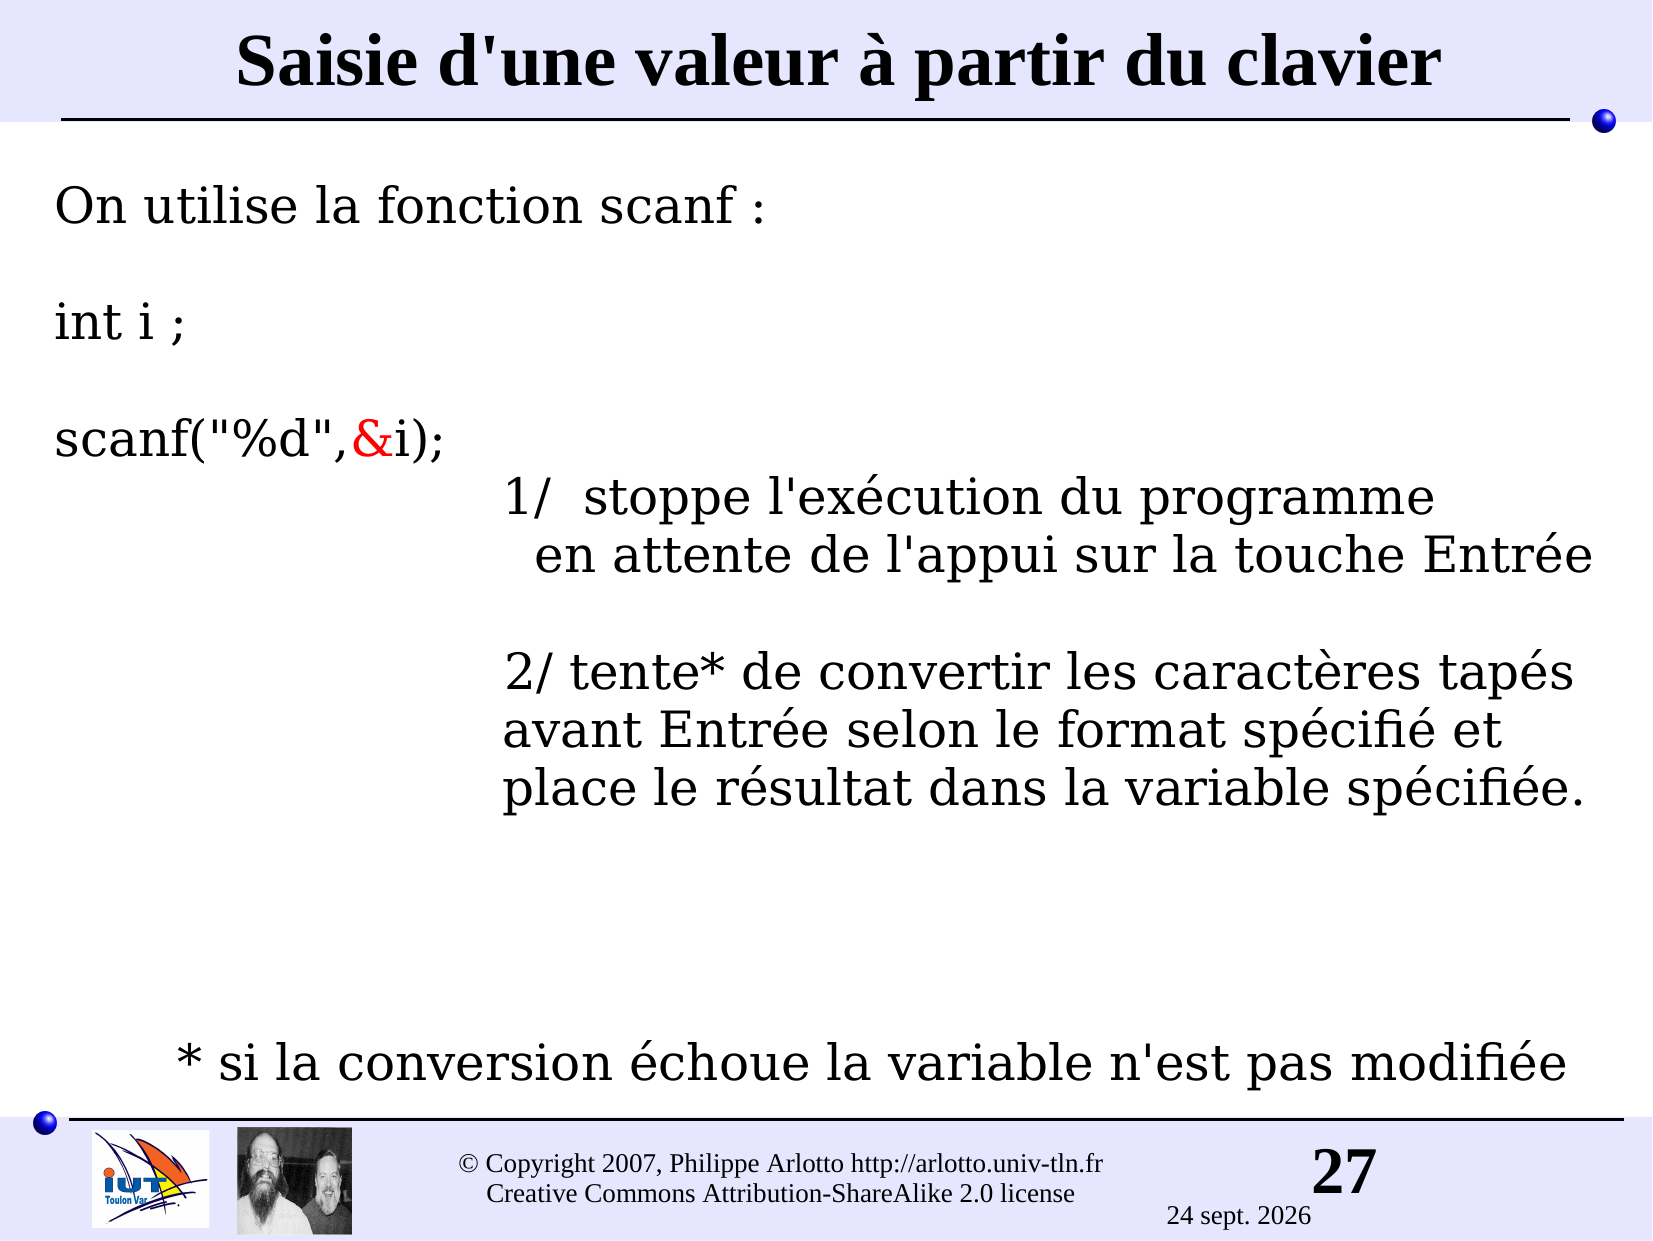

# Saisie d'une valeur à partir du clavier
On utilise la fonction scanf :
int i ;
scanf("%d",&i);
 1/ stoppe l'exécution du programme
 en attente de l'appui sur la touche Entrée
						2/ tente* de convertir les caractères tapés
 avant Entrée selon le format spécifié et
 place le résultat dans la variable spécifiée.
* si la conversion échoue la variable n'est pas modifiée